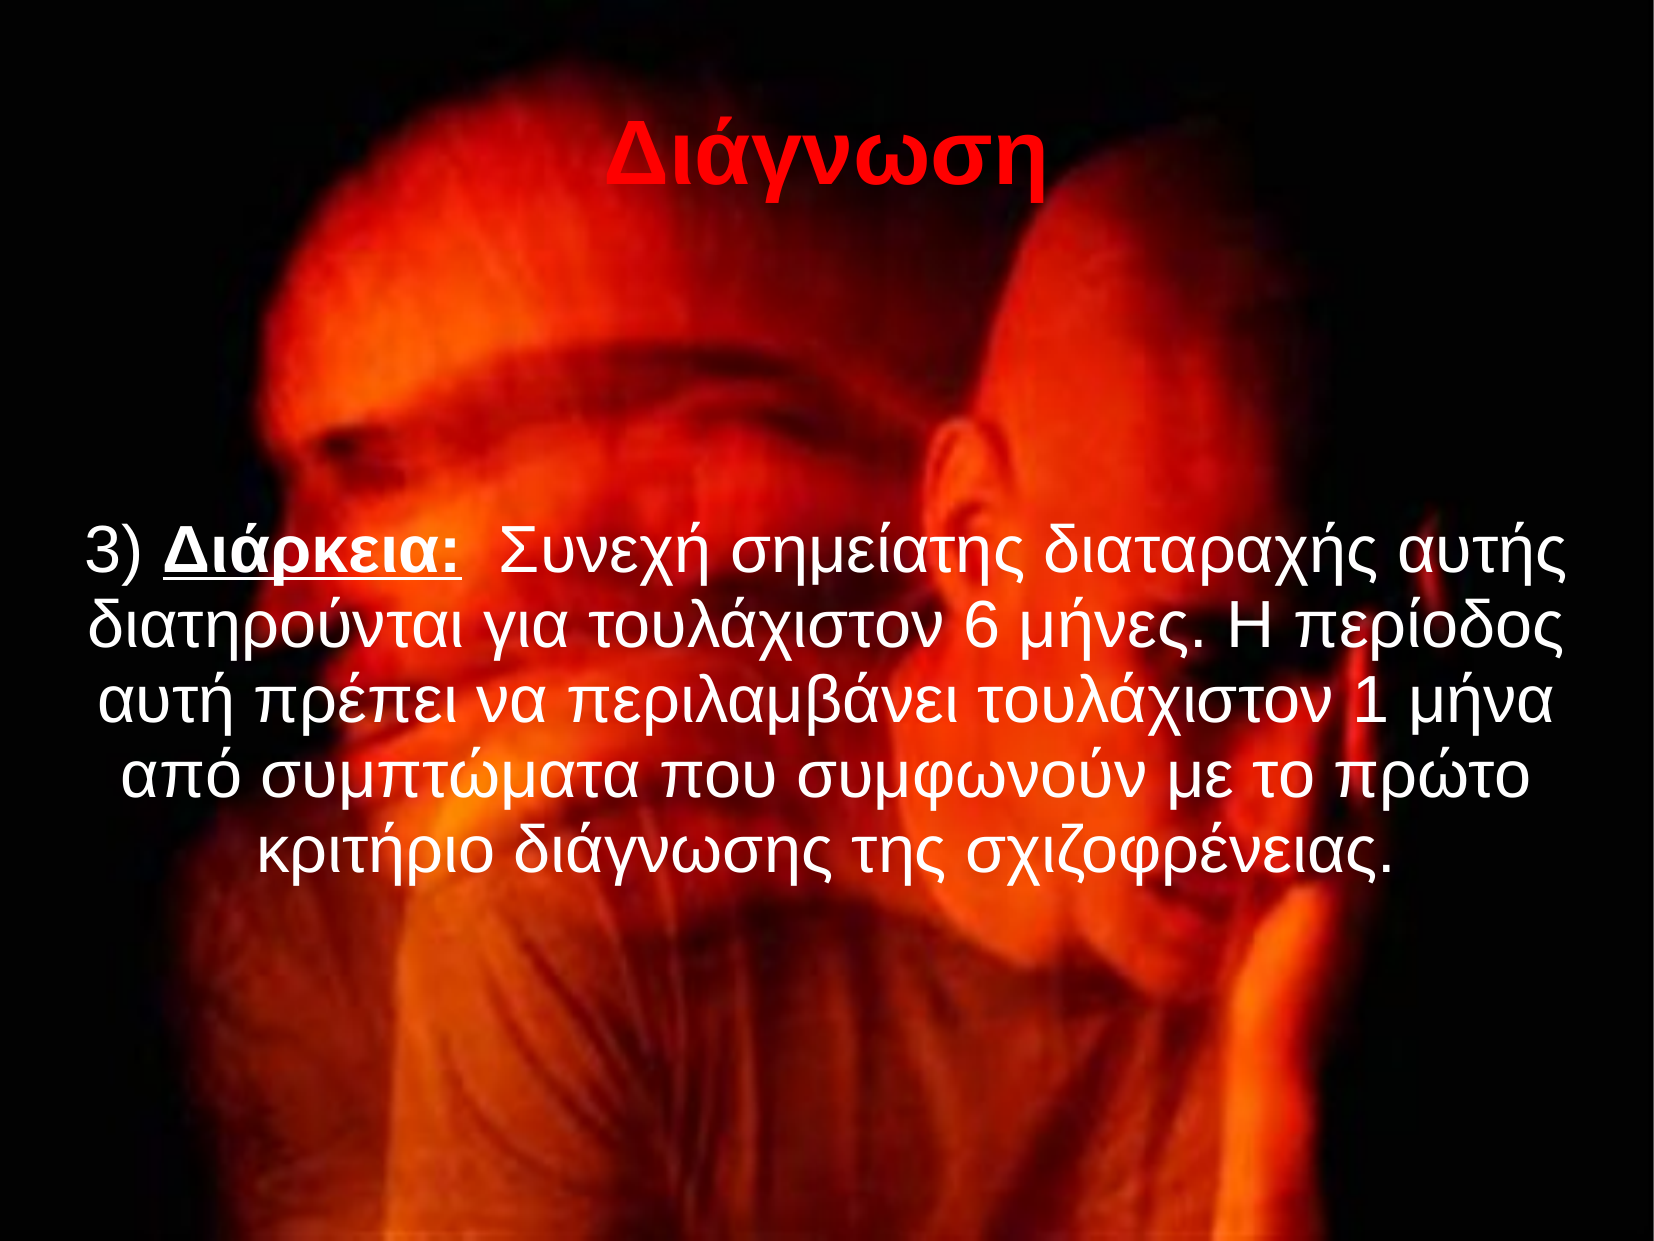

# Διάγνωση
3) Διάρκεια: Συνεχή σημείατης διαταραχής αυτής
διατηρούνται για τουλάχιστον 6 μήνες. Η περίοδος
αυτή πρέπει να περιλαμβάνει τουλάχιστον 1 μήνα από συμπτώματα που συμφωνούν με το πρώτο κριτήριο διάγνωσης της σχιζοφρένειας.